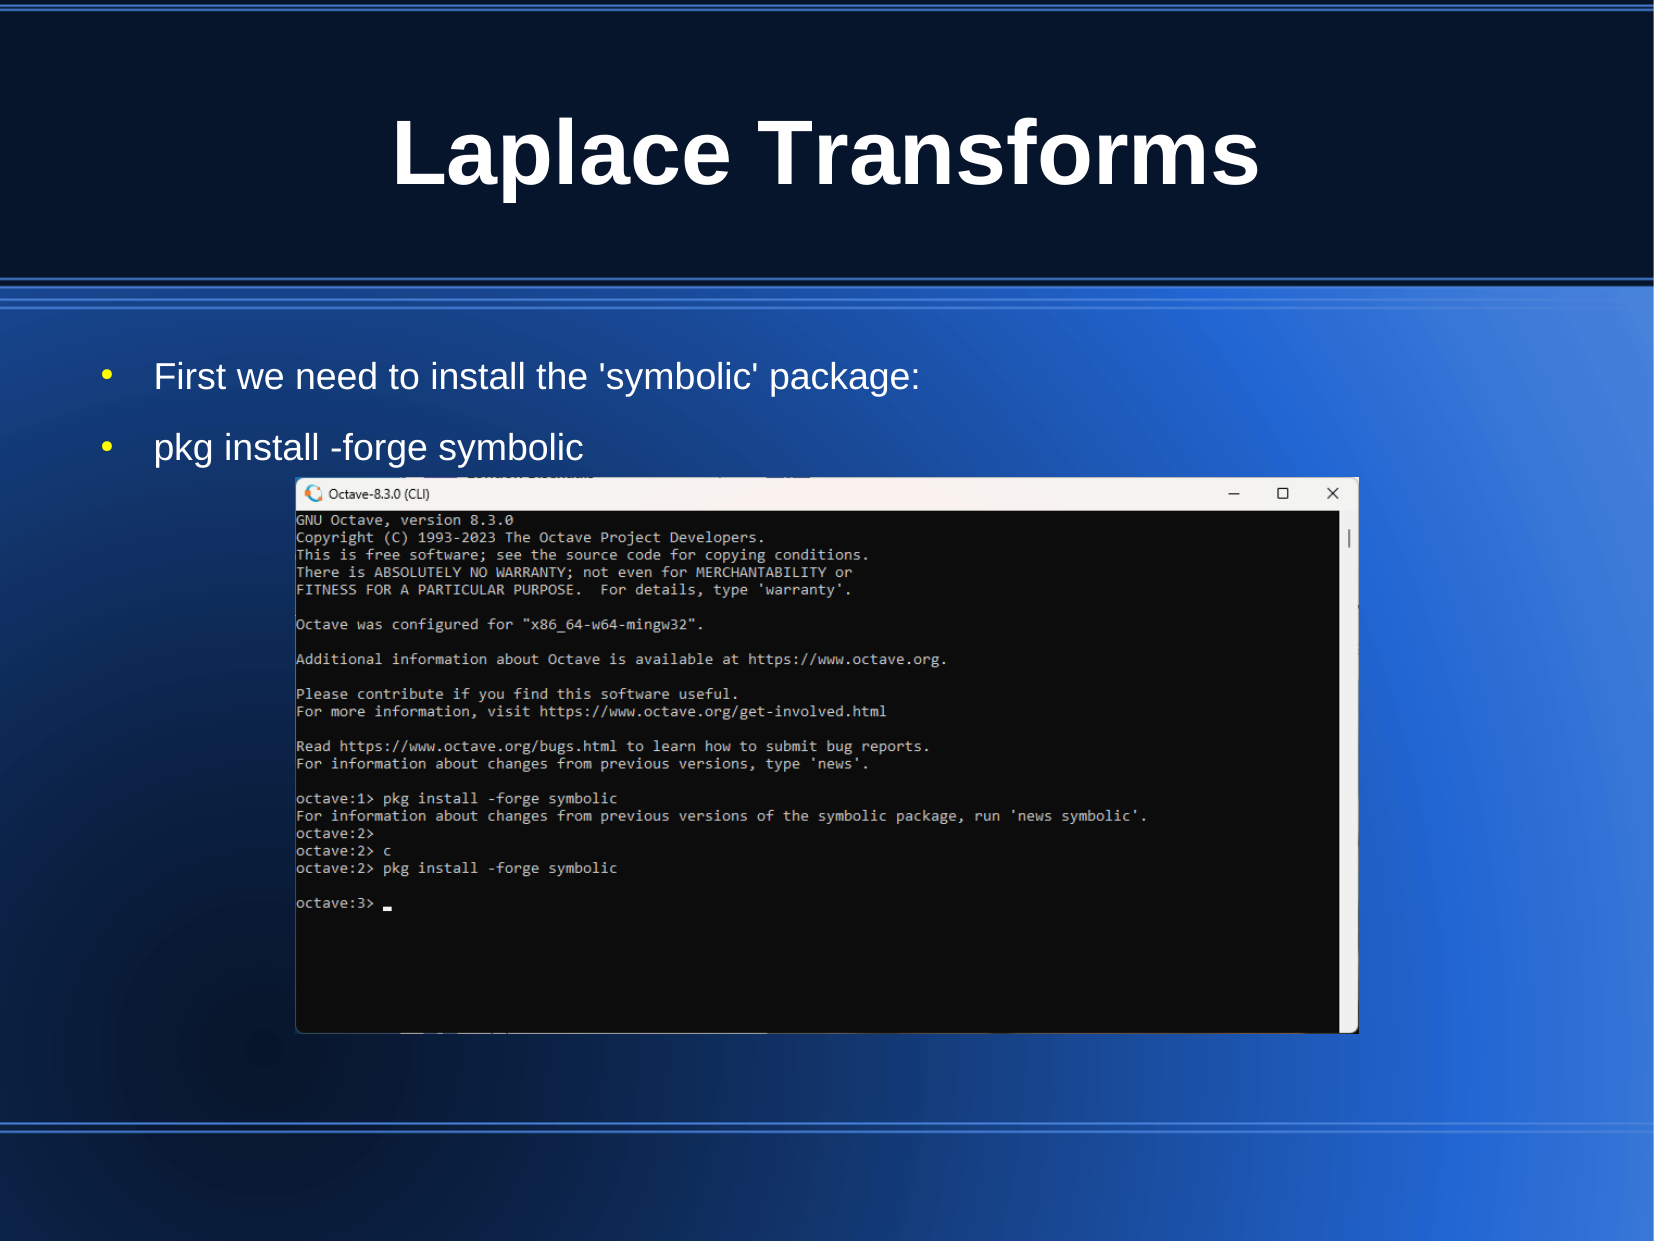

# Laplace Transforms
First we need to install the 'symbolic' package:
pkg install -forge symbolic